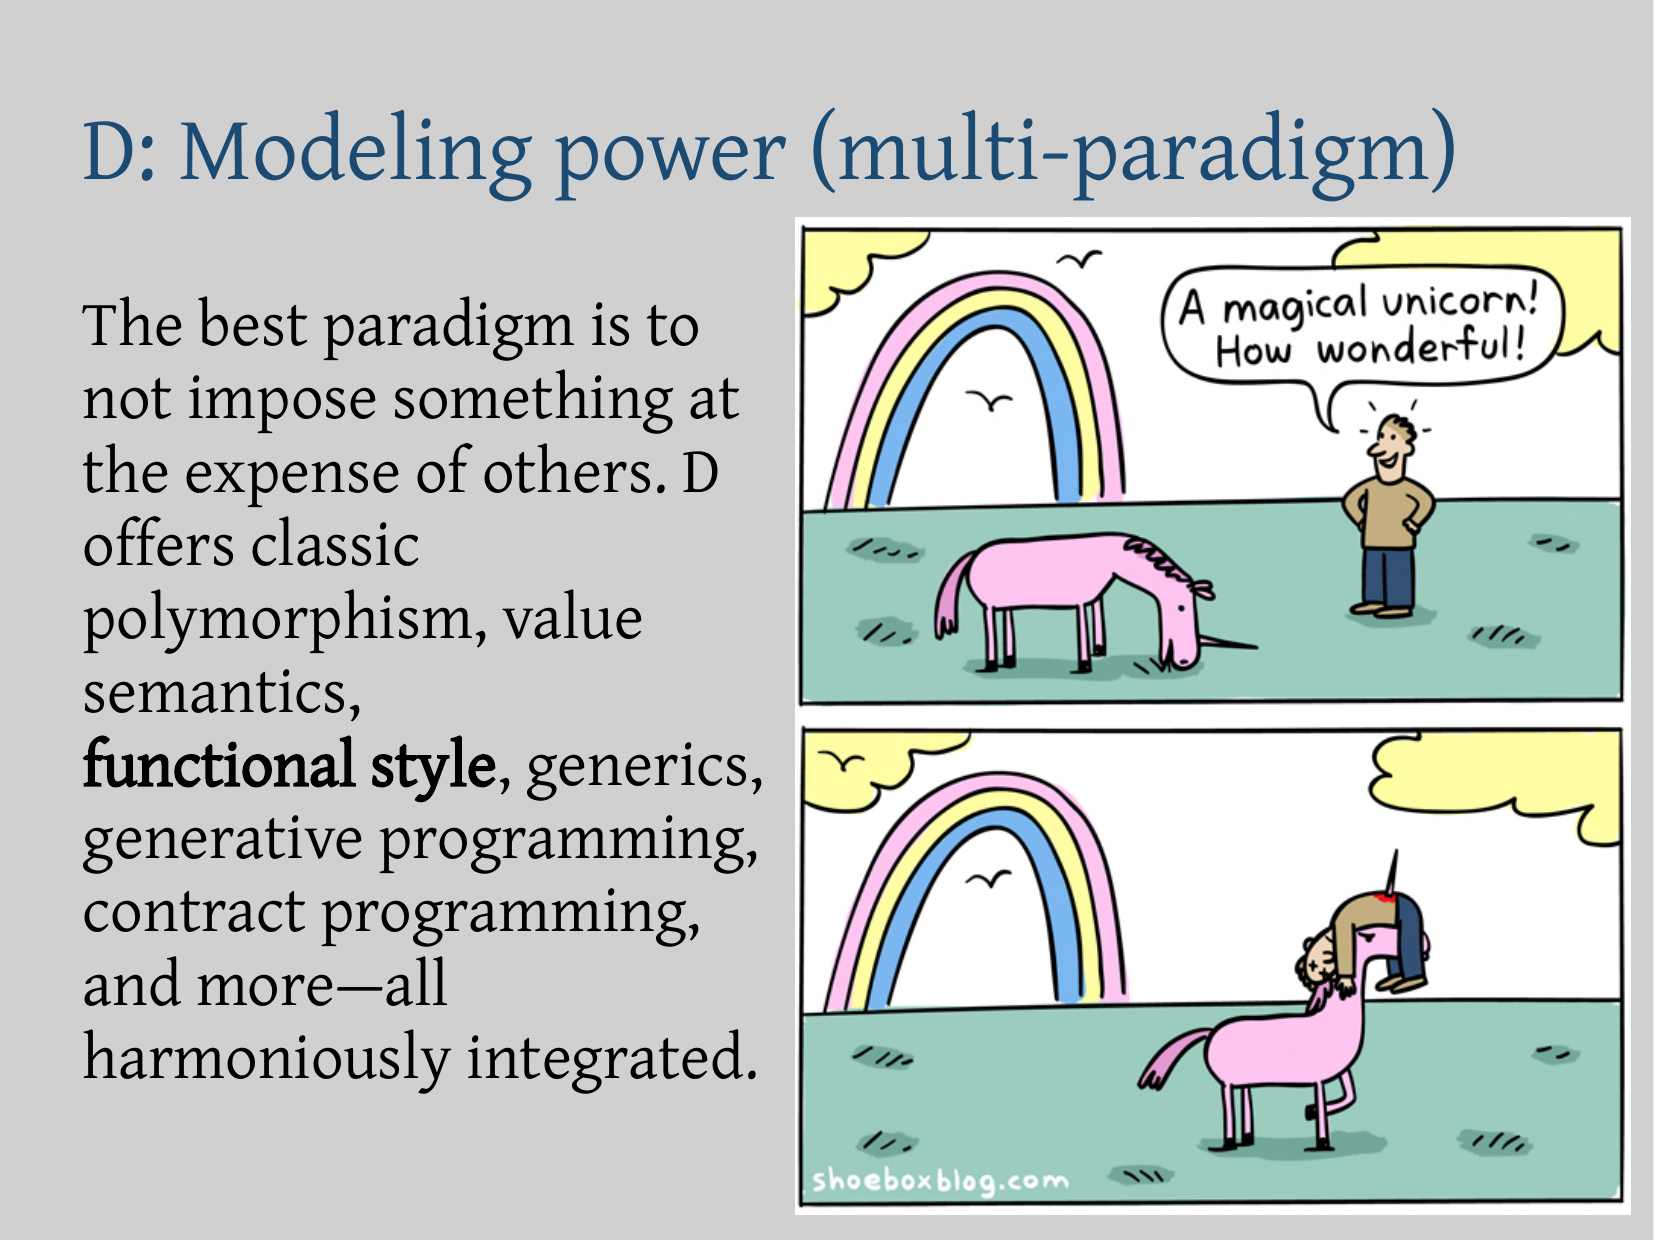

# D: Modeling power (multi-paradigm)
The best paradigm is to not impose something at the expense of others. D offers classic polymorphism, value semantics, functional style, generics, generative programming, contract programming, and more—all harmoniously integrated.